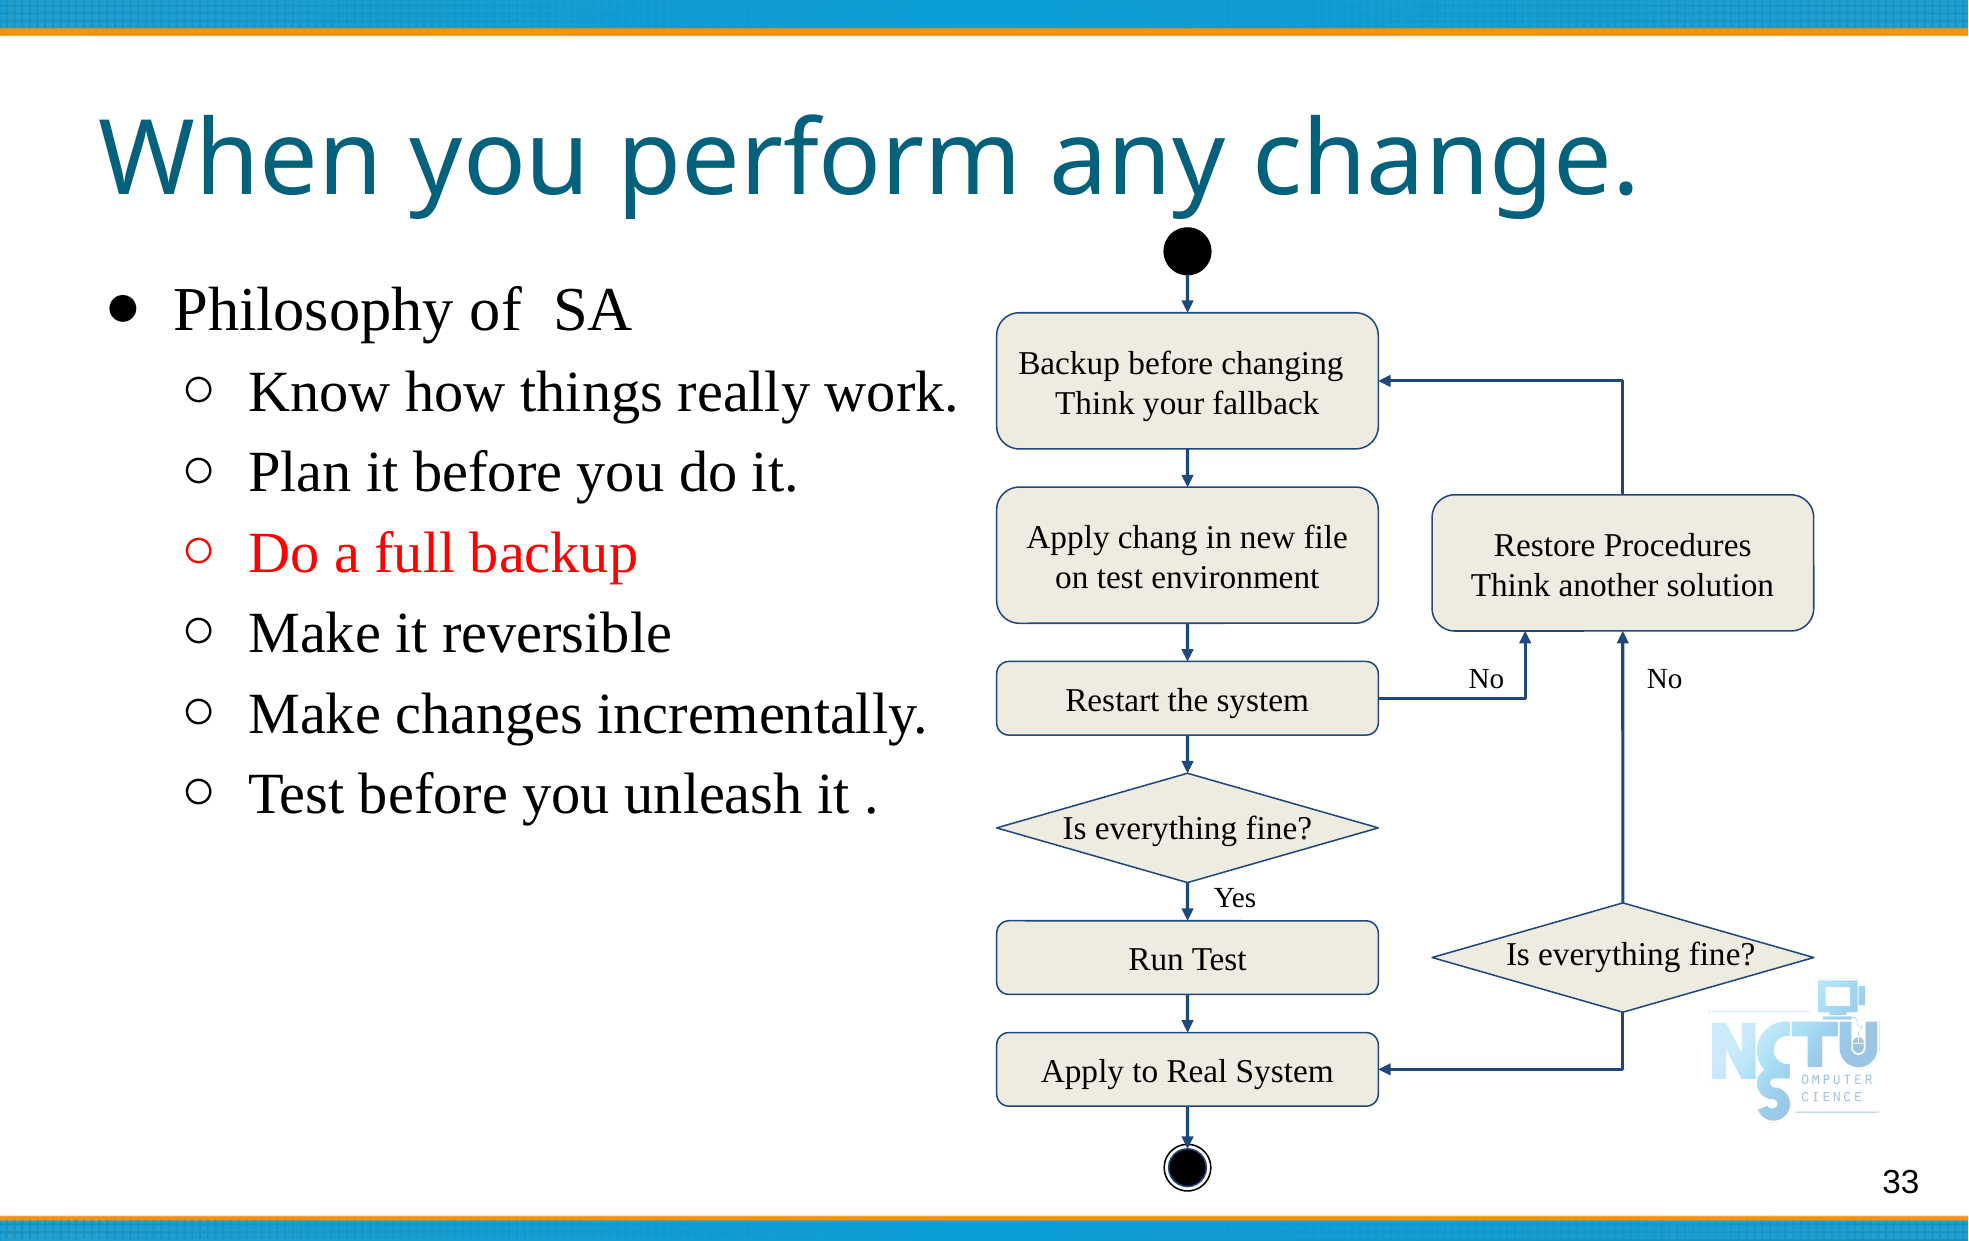

# When you perform any change.
Philosophy of SA
Know how things really work.
Plan it before you do it.
Do a full backup
Make it reversible
Make changes incrementally.
Test before you unleash it .
Backup before changing
Think your fallback
Apply chang in new file on test environment
Restore Procedures Think another solution
No
No
Restart the system
Is everything fine?
Yes
Is everything fine?
Run Test
Apply to Real System